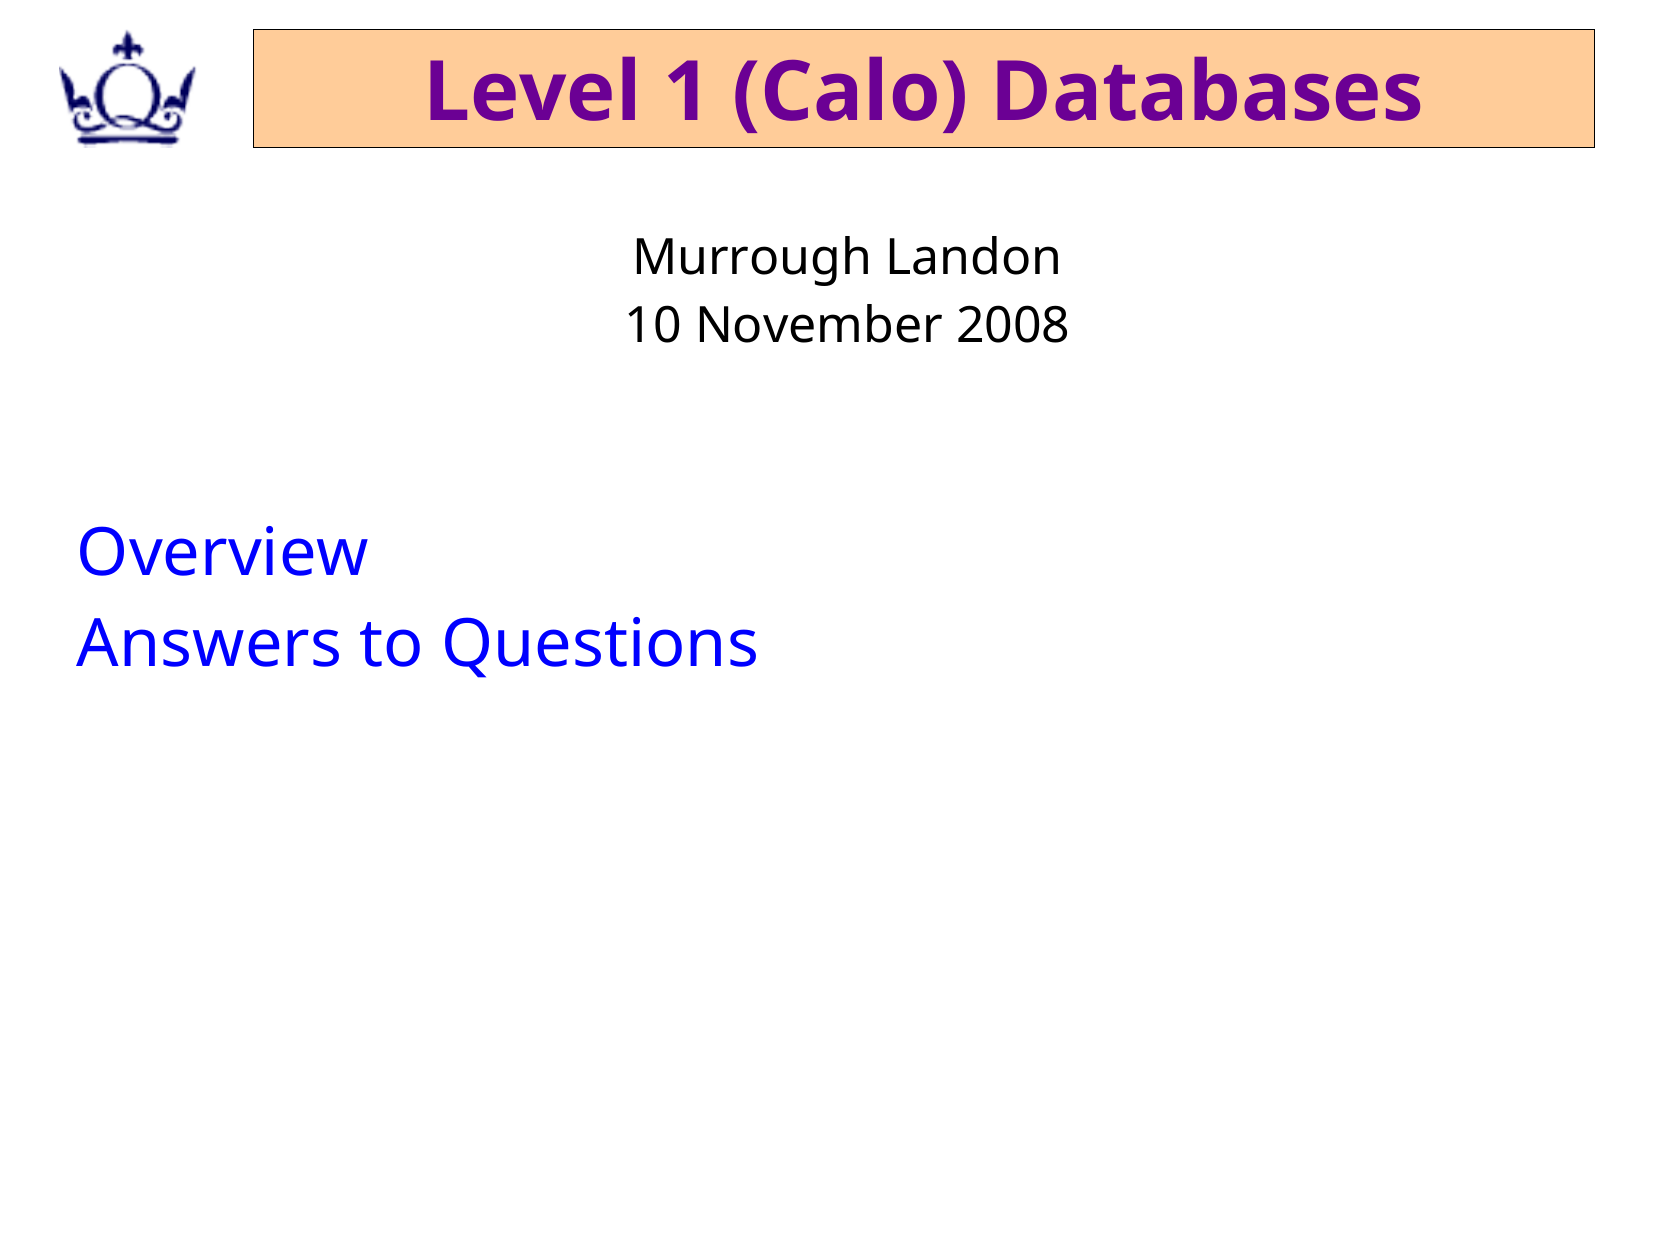

# Level 1 (Calo) Databases
Murrough Landon
10 November 2008
Overview
Answers to Questions